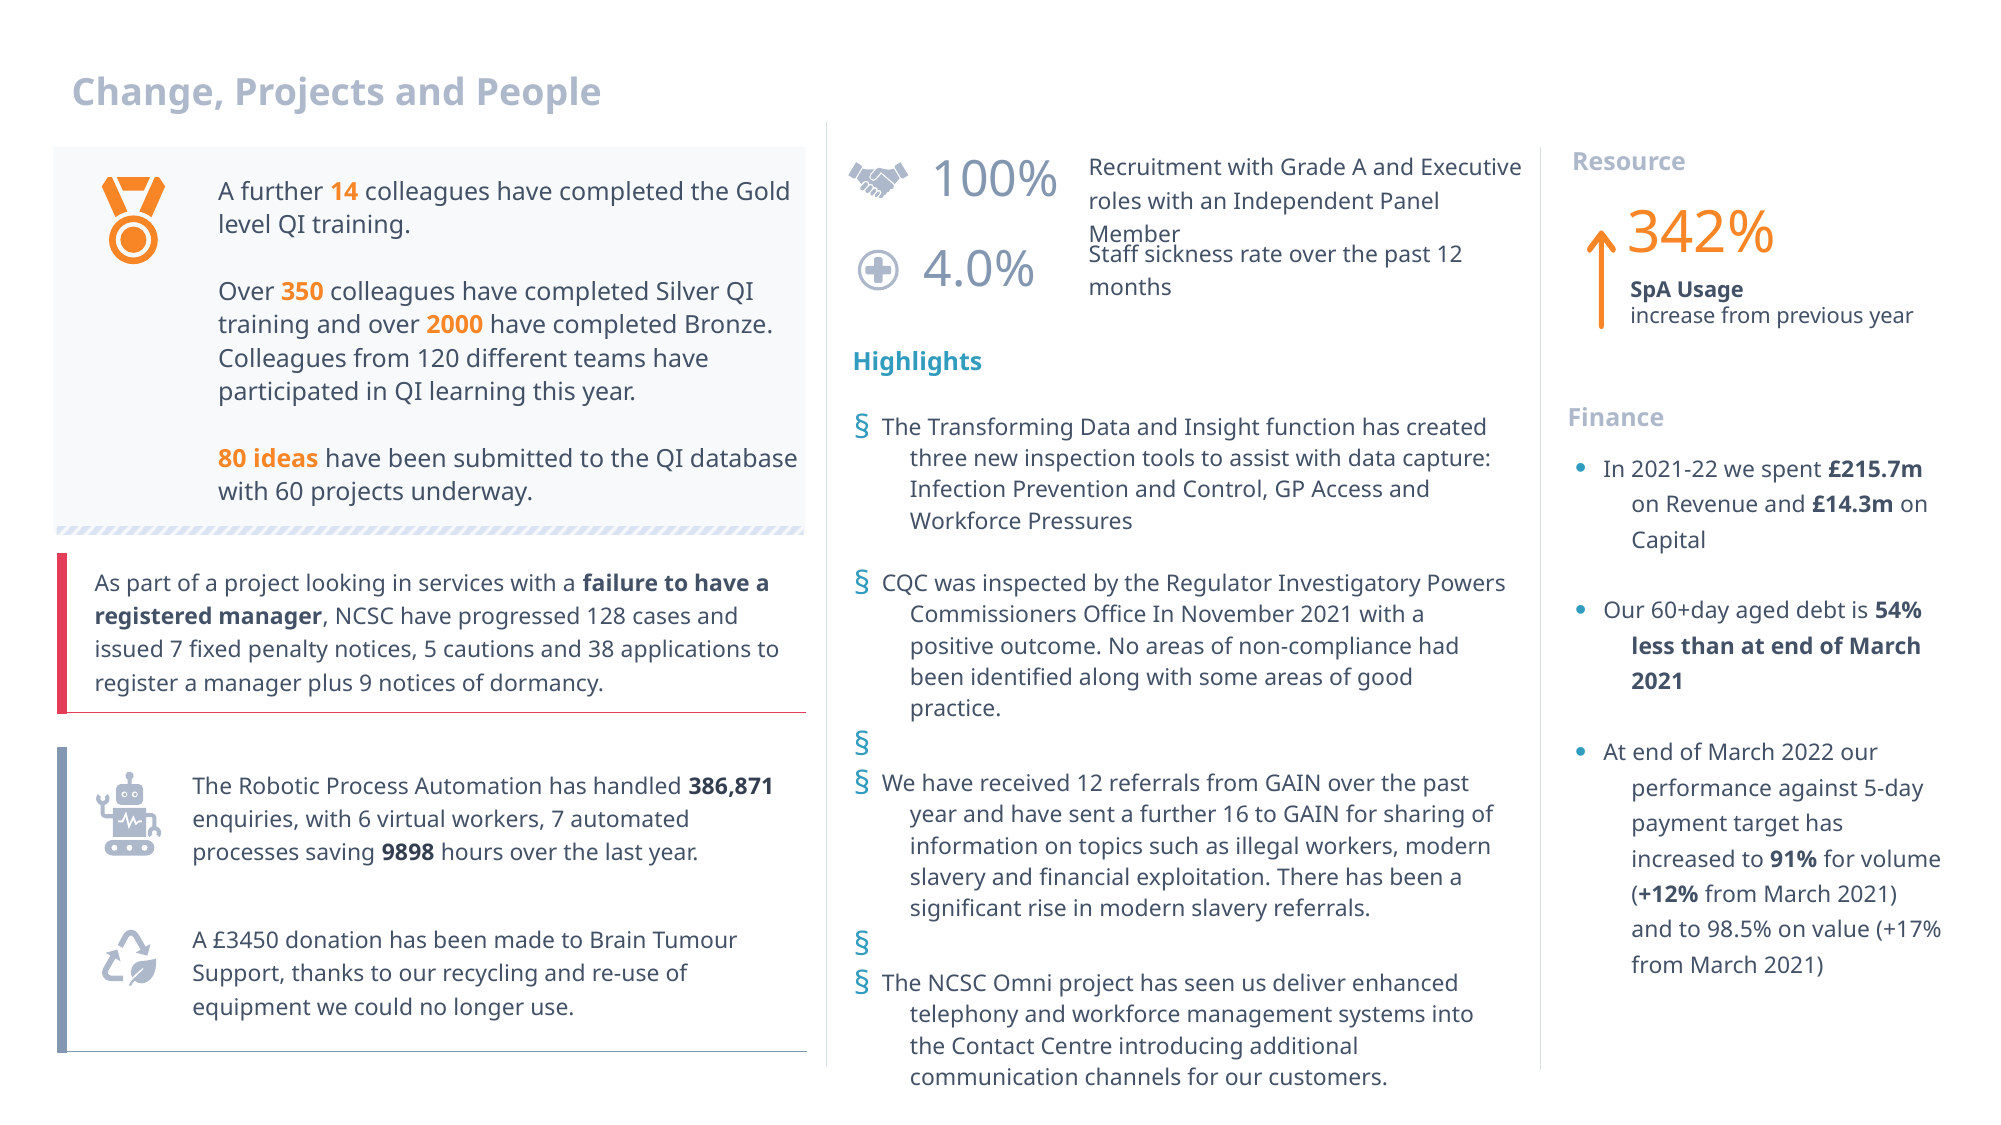

Change, Projects and People
Resource
100%
Recruitment with Grade A and Executive roles with an Independent Panel Member
A further 14 colleagues have completed the Gold level QI training.
Over 350 colleagues have completed Silver QI training and over 2000 have completed Bronze. Colleagues from 120 different teams have participated in QI learning this year.
80 ideas have been submitted to the QI database with 60 projects underway.
342%
Staff sickness rate over the past 12 months
4.0%
SpA Usage
increase from previous year
Highlights
Finance
The Transforming Data and Insight function has created three new inspection tools to assist with data capture: Infection Prevention and Control, GP Access and Workforce Pressures
CQC was inspected by the Regulator Investigatory Powers Commissioners Office In November 2021 with a positive outcome. No areas of non-compliance had been identified along with some areas of good practice.
We have received 12 referrals from GAIN over the past year and have sent a further 16 to GAIN for sharing of information on topics such as illegal workers, modern slavery and financial exploitation. There has been a significant rise in modern slavery referrals.
The NCSC Omni project has seen us deliver enhanced telephony and workforce management systems into the Contact Centre introducing additional communication channels for our customers.
In 2021-22 we spent £215.7m on Revenue and £14.3m on Capital
Our 60+day aged debt is 54% less than at end of March 2021
At end of March 2022 our performance against 5-day payment target has increased to 91% for volume (+12% from March 2021) and to 98.5% on value (+17% from March 2021)
As part of a project looking in services with a failure to have a registered manager, NCSC have progressed 128 cases and issued 7 fixed penalty notices, 5 cautions and 38 applications to register a manager plus 9 notices of dormancy.
The Robotic Process Automation has handled 386,871 enquiries, with 6 virtual workers, 7 automated processes saving 9898 hours over the last year.
A £3450 donation has been made to Brain Tumour Support, thanks to our recycling and re-use of equipment we could no longer use.